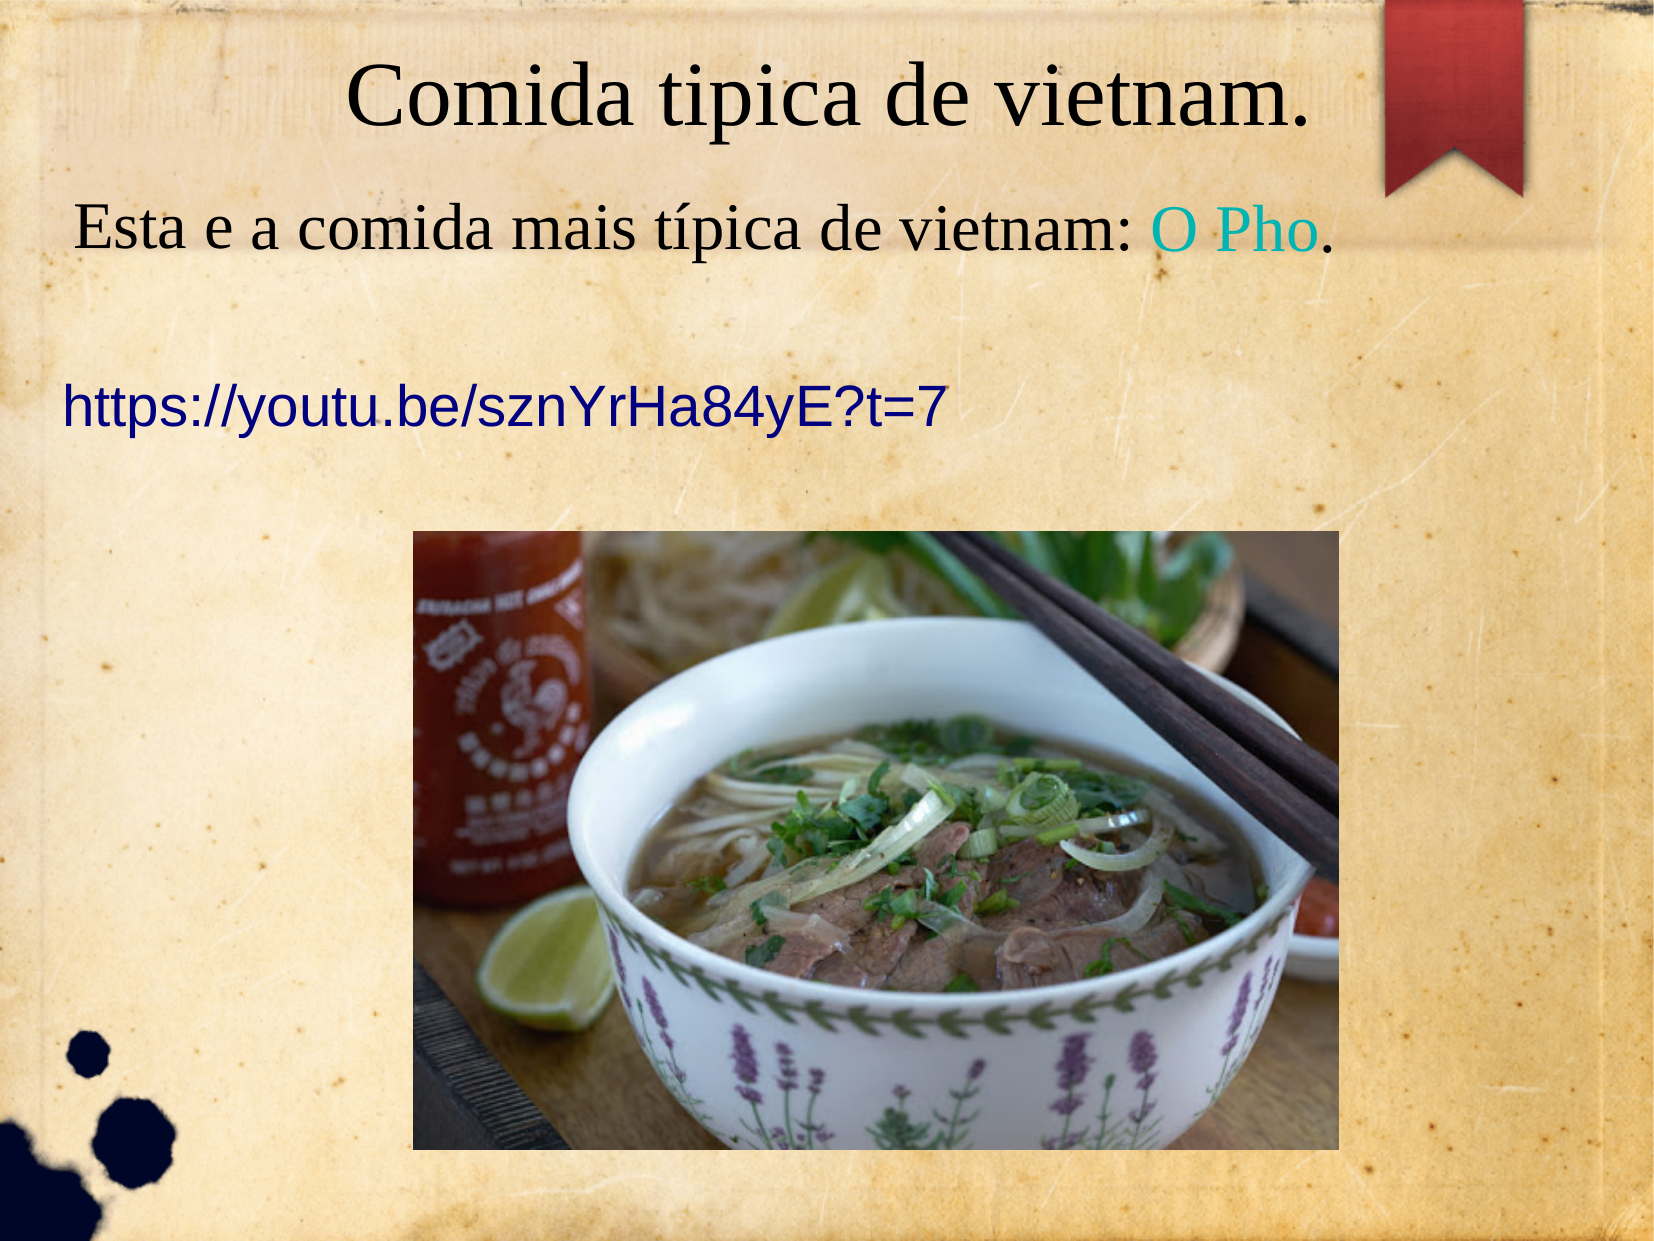

# Comida tipica de vietnam.
Esta e a comida mais típica de vietnam: O Pho.
https://youtu.be/sznYrHa84yE?t=7